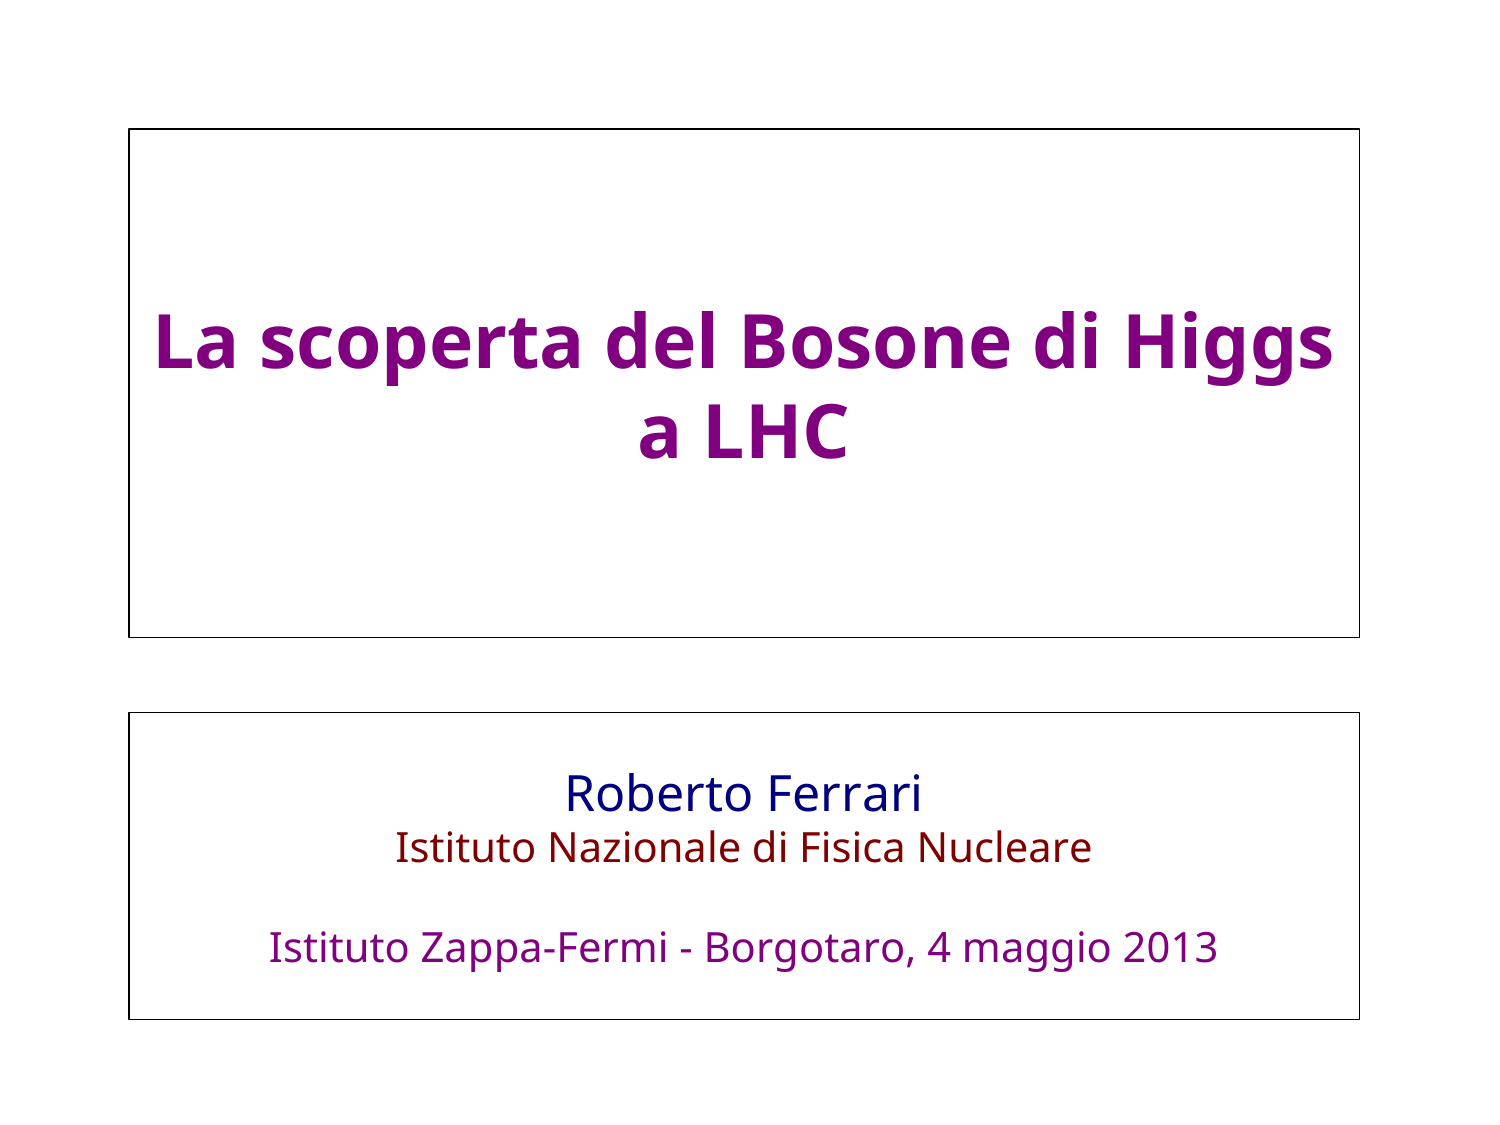

La scoperta del Bosone di Higgs a LHC
Roberto Ferrari
Istituto Nazionale di Fisica Nucleare
Istituto Zappa-Fermi - Borgotaro, 4 maggio 2013